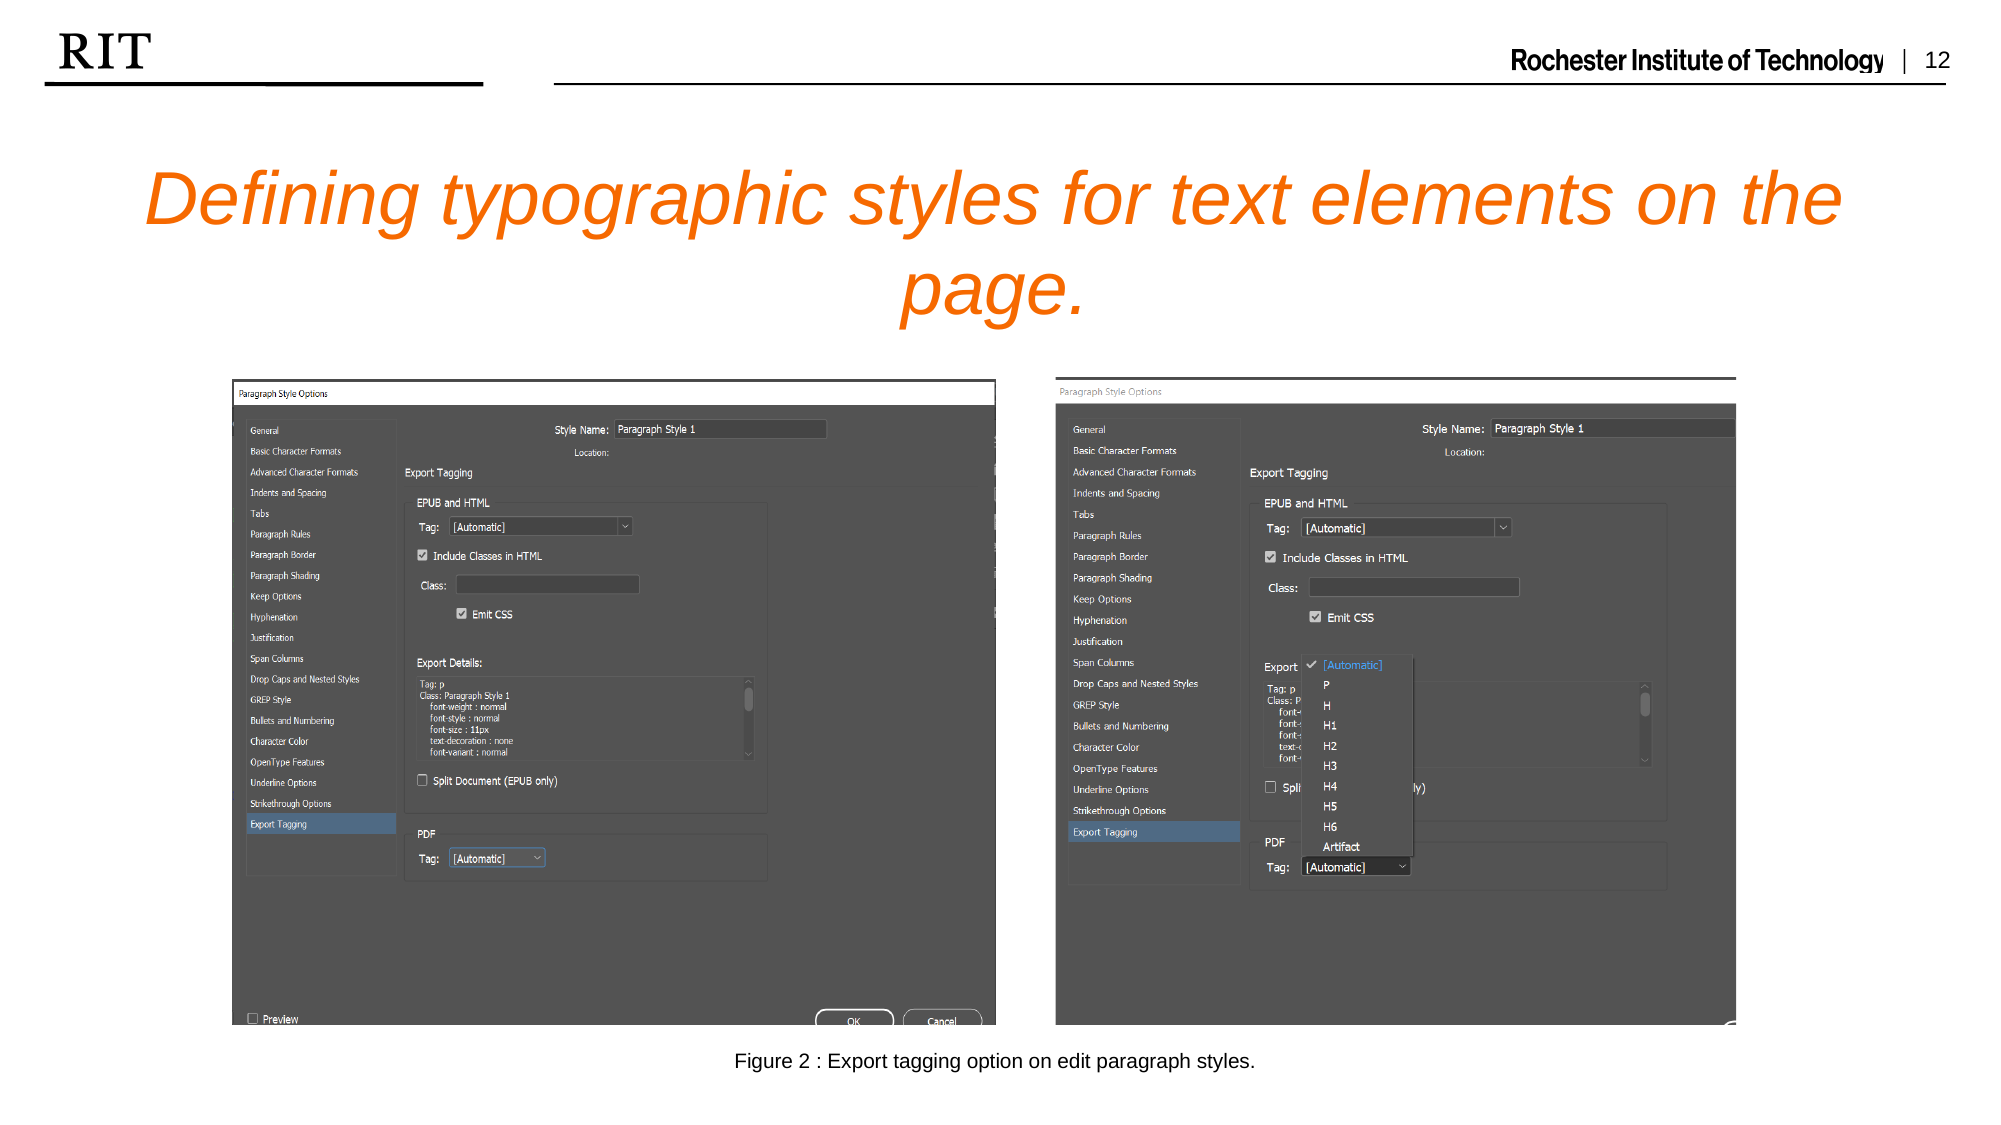

# Defining typographic styles for text elements on the page.
Figure 2 : Export tagging option on edit paragraph styles.